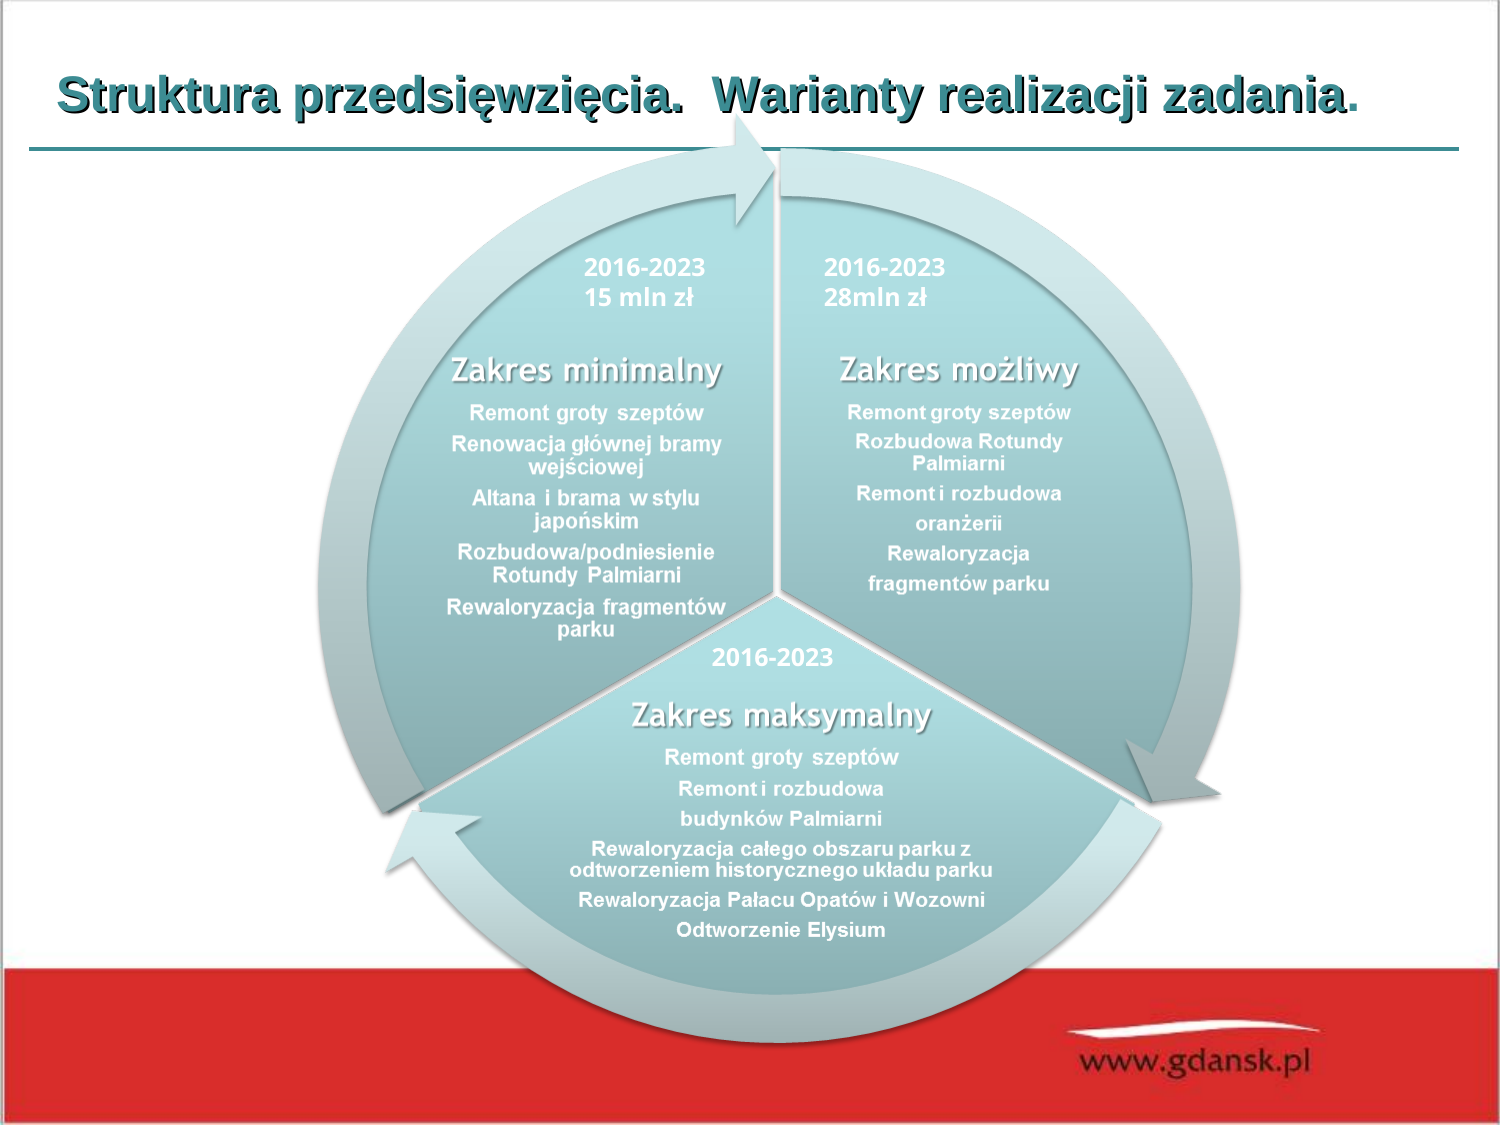

# Struktura przedsięwzięcia. Warianty realizacji zadania.
2016-2023
15 mln zł
2016-2023
28mln zł
2016-2023